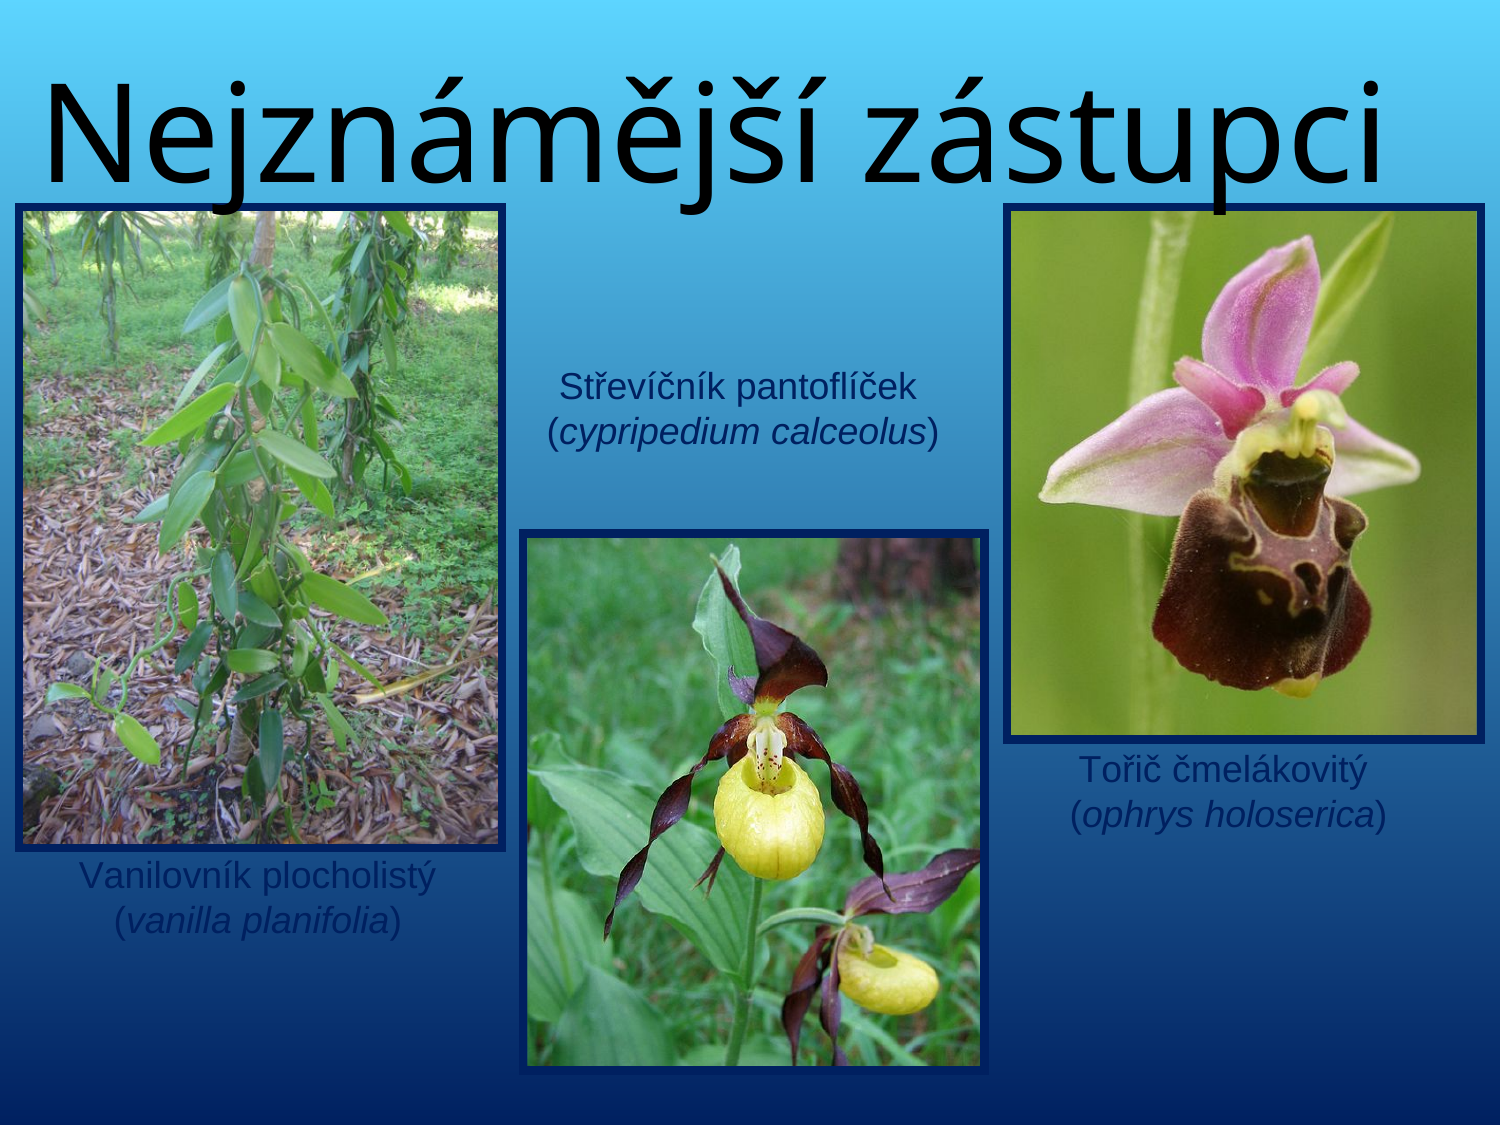

Nejznámější zástupci
Střevíčník pantoflíček
(cypripedium calceolus)
Tořič čmelákovitý
(ophrys holoserica)
Vanilovník plocholistý (vanilla planifolia)